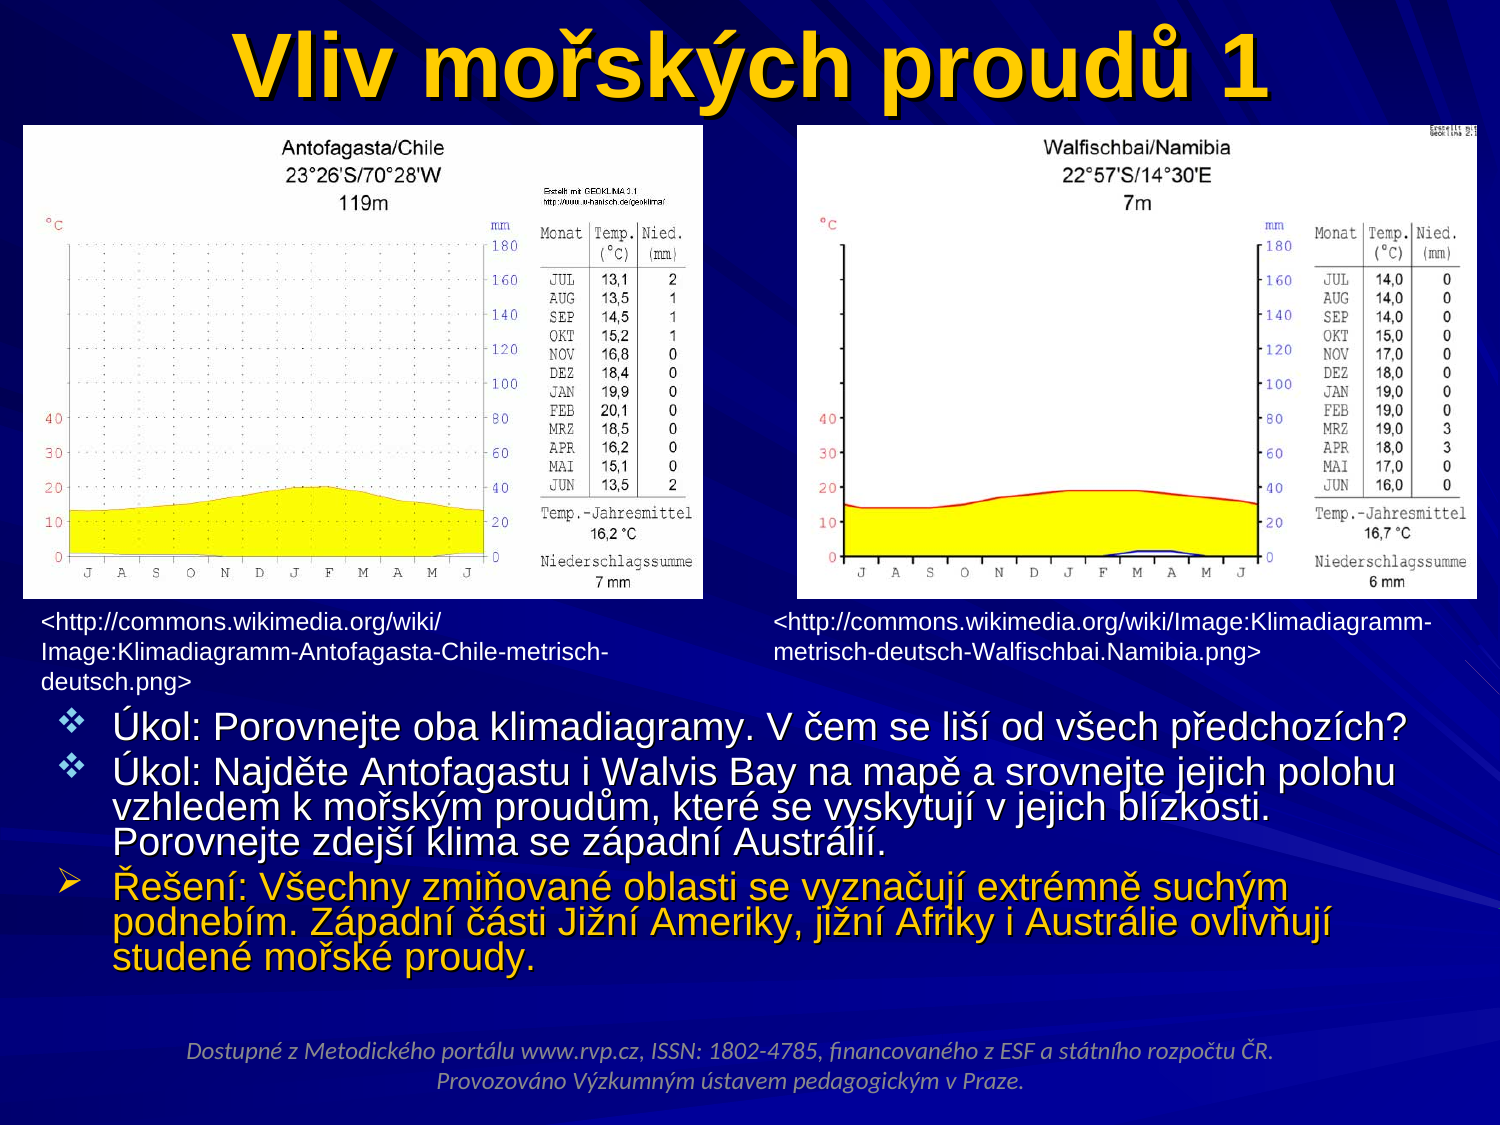

# Vliv mořských proudů 1
<http://commons.wikimedia.org/wiki/Image:Klimadiagramm-Antofagasta-Chile-metrisch-deutsch.png>
<http://commons.wikimedia.org/wiki/Image:Klimadiagramm-metrisch-deutsch-Walfischbai.Namibia.png>
Úkol: Porovnejte oba klimadiagramy. V čem se liší od všech předchozích?
Úkol: Najděte Antofagastu i Walvis Bay na mapě a srovnejte jejich polohu vzhledem k mořským proudům, které se vyskytují v jejich blízkosti. Porovnejte zdejší klima se západní Austrálií.
Řešení: Všechny zmiňované oblasti se vyznačují extrémně suchým podnebím. Západní části Jižní Ameriky, jižní Afriky i Austrálie ovlivňují studené mořské proudy.
Dostupné z Metodického portálu www.rvp.cz, ISSN: 1802-4785, financovaného z ESF a státního rozpočtu ČR. Provozováno Výzkumným ústavem pedagogickým v Praze.